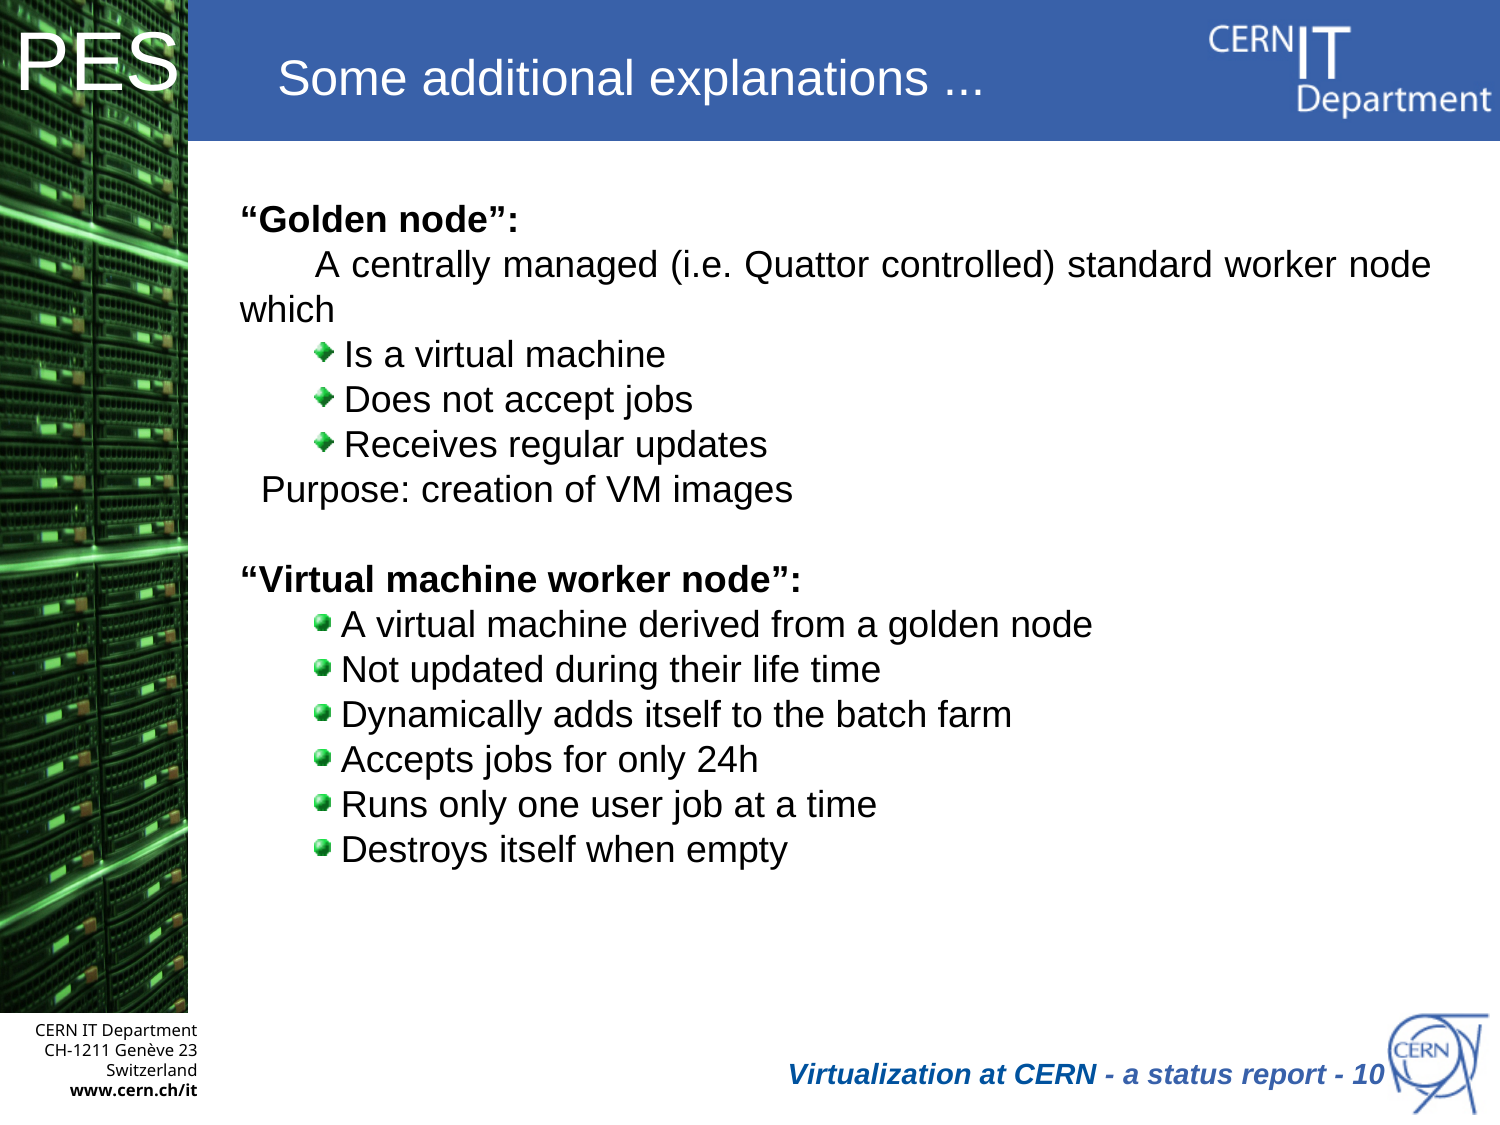

Some additional explanations ...
“Golden node”:
	A centrally managed (i.e. Quattor controlled) standard worker node which
 Is a virtual machine
 Does not accept jobs
 Receives regular updates
 Purpose: creation of VM images
“Virtual machine worker node”:
 A virtual machine derived from a golden node
 Not updated during their life time
 Dynamically adds itself to the batch farm
 Accepts jobs for only 24h
 Runs only one user job at a time
 Destroys itself when empty
Batch virtualization project at CERN